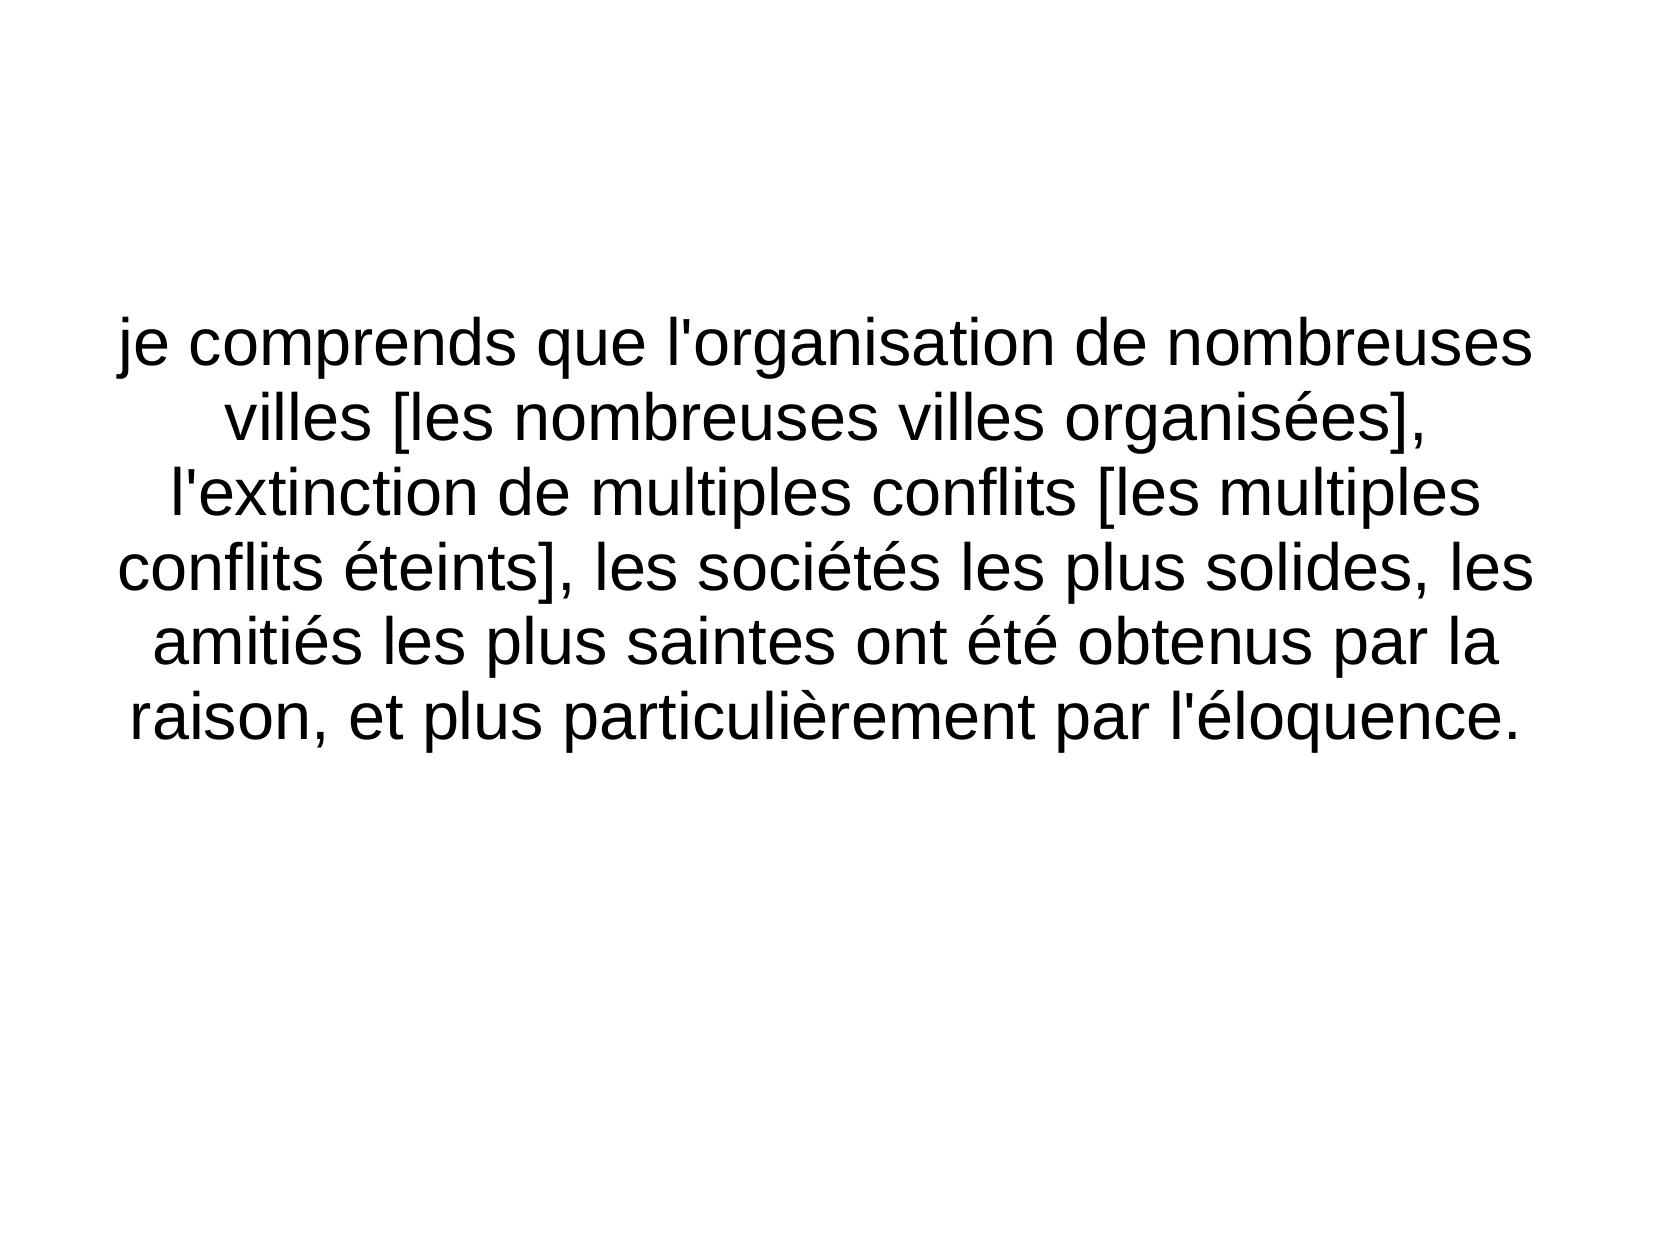

# je comprends que l'organisation de nombreuses villes [les nombreuses villes organisées], l'extinction de multiples conflits [les multiples conflits éteints], les sociétés les plus solides, les amitiés les plus saintes ont été obtenus par la raison, et plus particulièrement par l'éloquence.